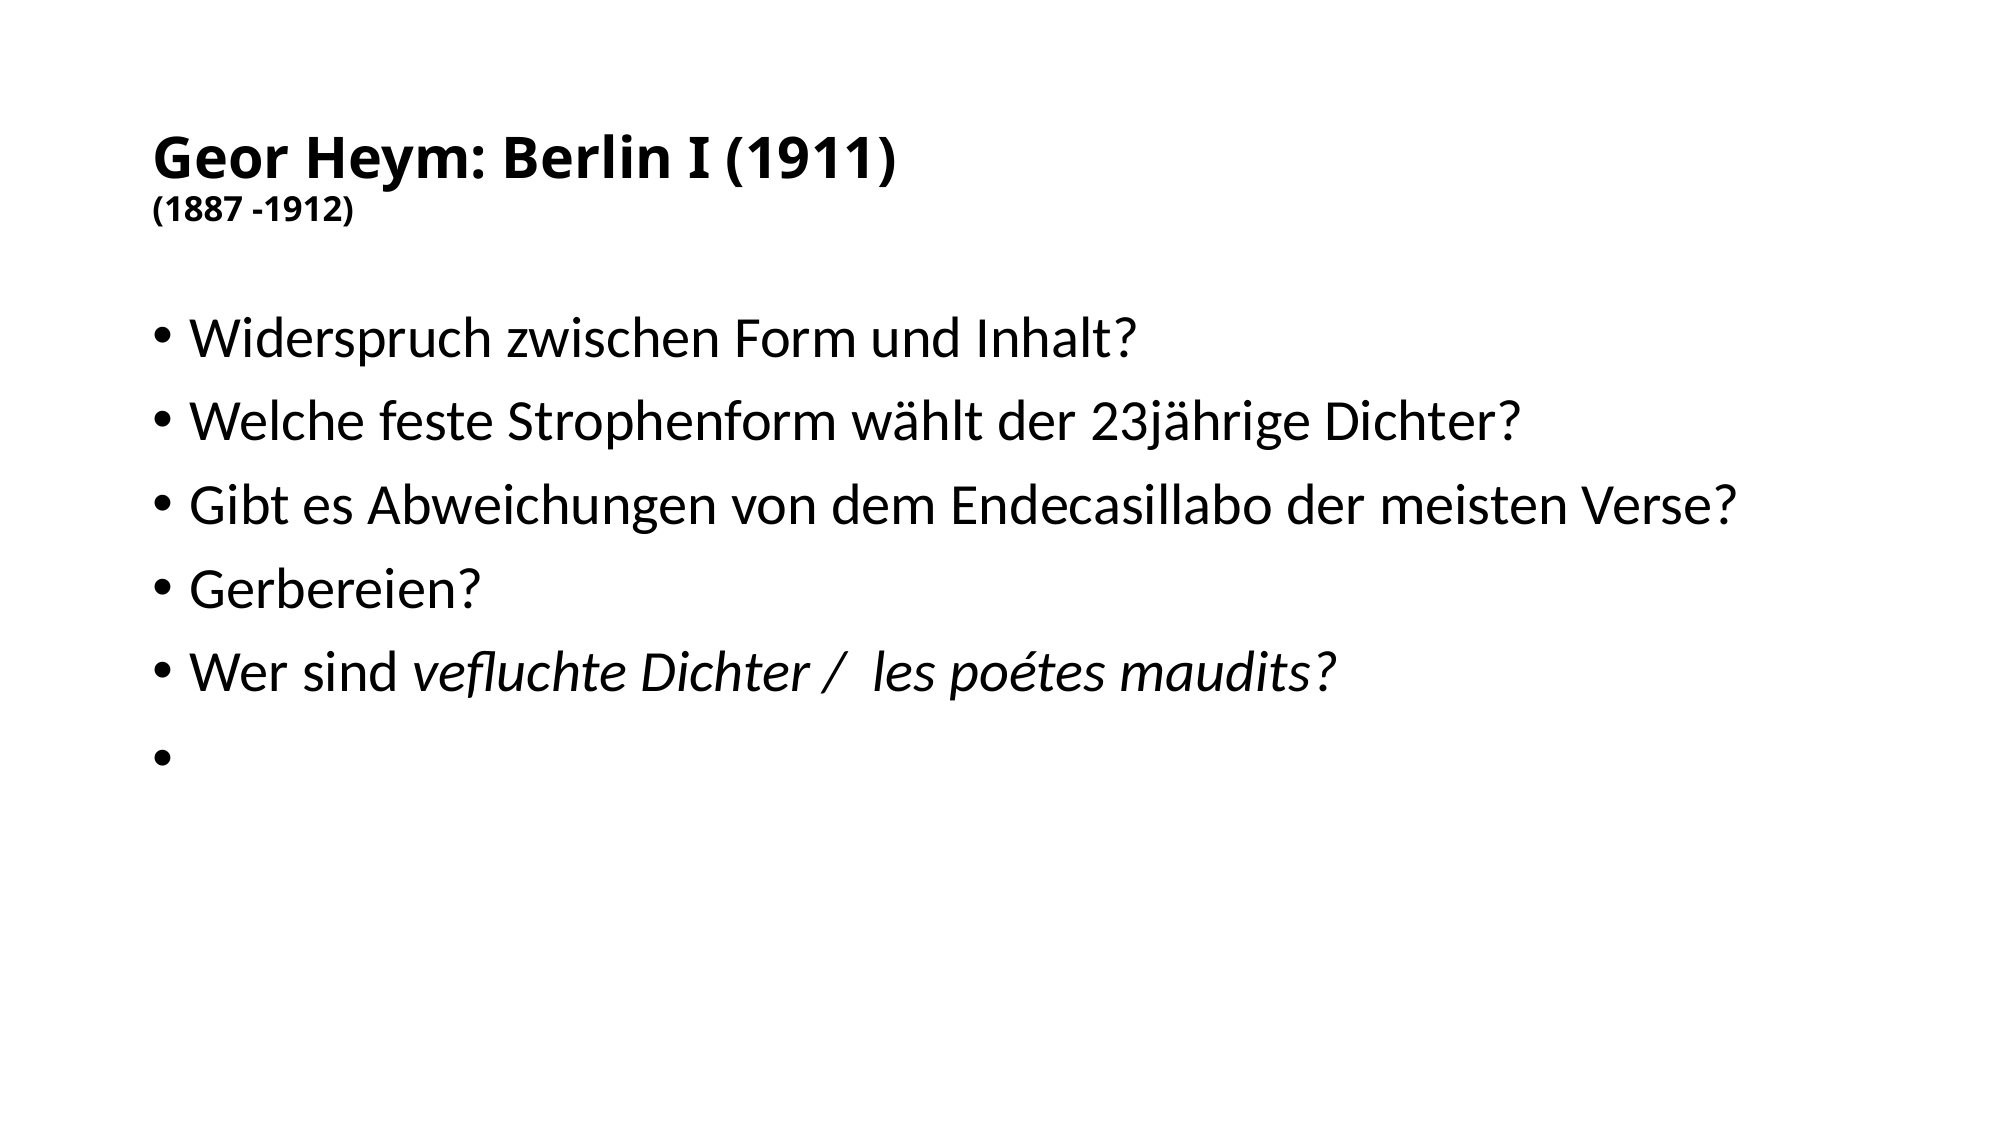

# Geor Heym: Berlin I (1911) (1887 -1912)
Widerspruch zwischen Form und Inhalt?
Welche feste Strophenform wählt der 23jährige Dichter?
Gibt es Abweichungen von dem Endecasillabo der meisten Verse?
Gerbereien?
Wer sind vefluchte Dichter /  les poétes maudits?